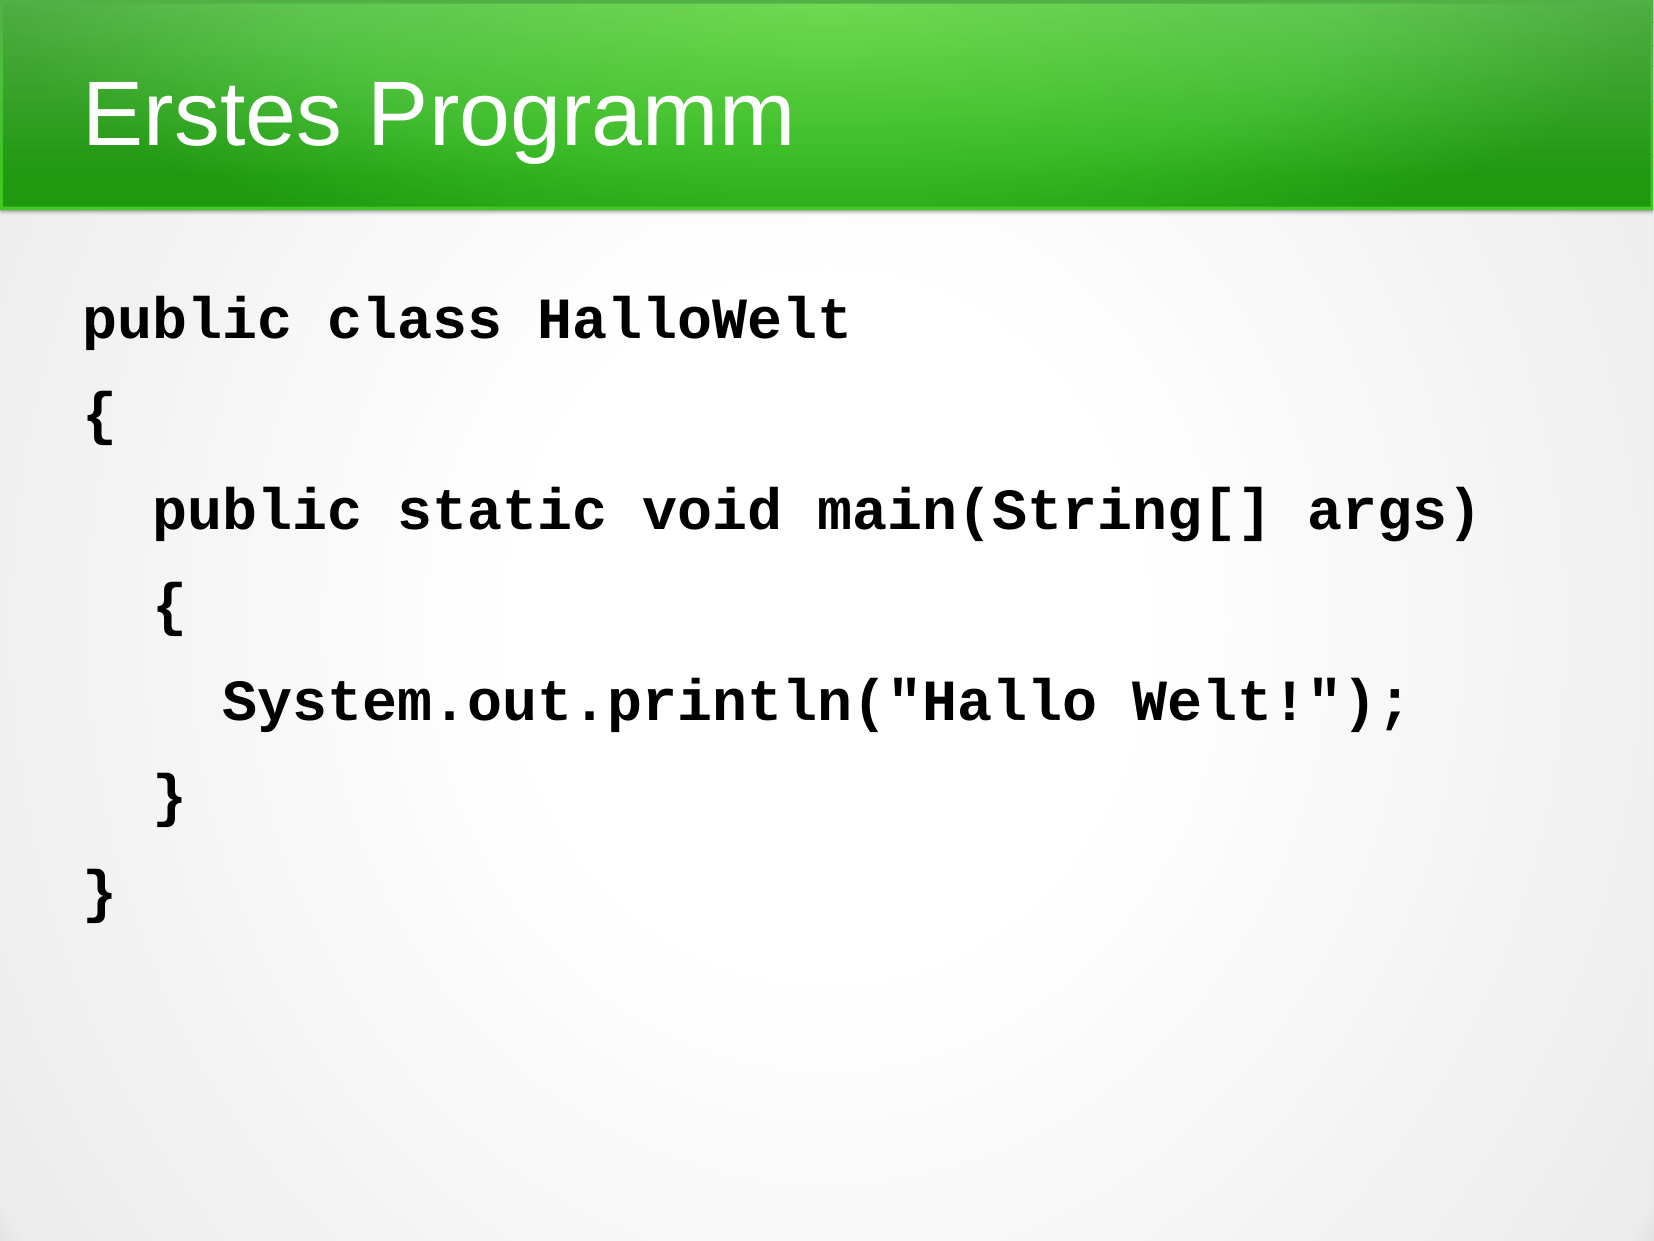

# Erstes Programm
public class HalloWelt
{
 public static void main(String[] args)
 {
 System.out.println("Hallo Welt!");
 }
}